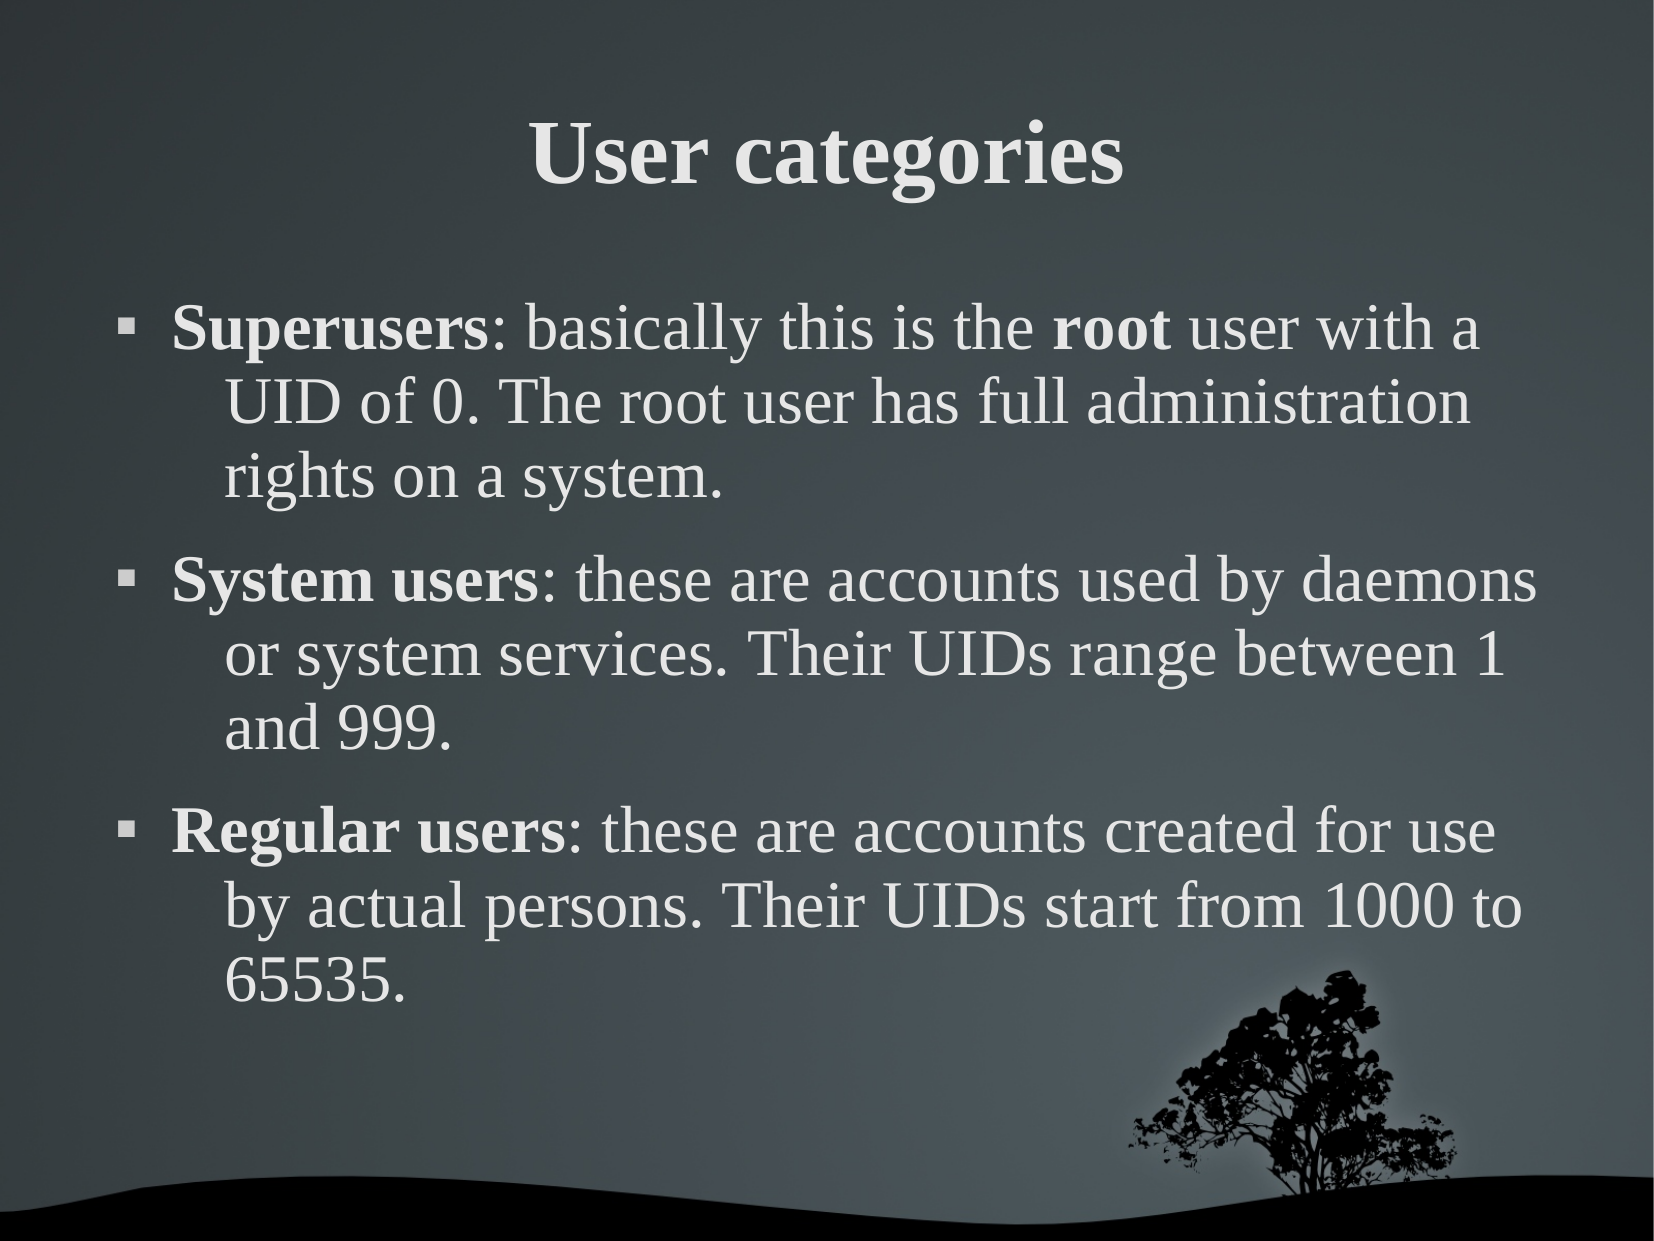

# User categories
Superusers: basically this is the root user with a UID of 0. The root user has full administration rights on a system.
System users: these are accounts used by daemons or system services. Their UIDs range between 1 and 999.
Regular users: these are accounts created for use by actual persons. Their UIDs start from 1000 to 65535.